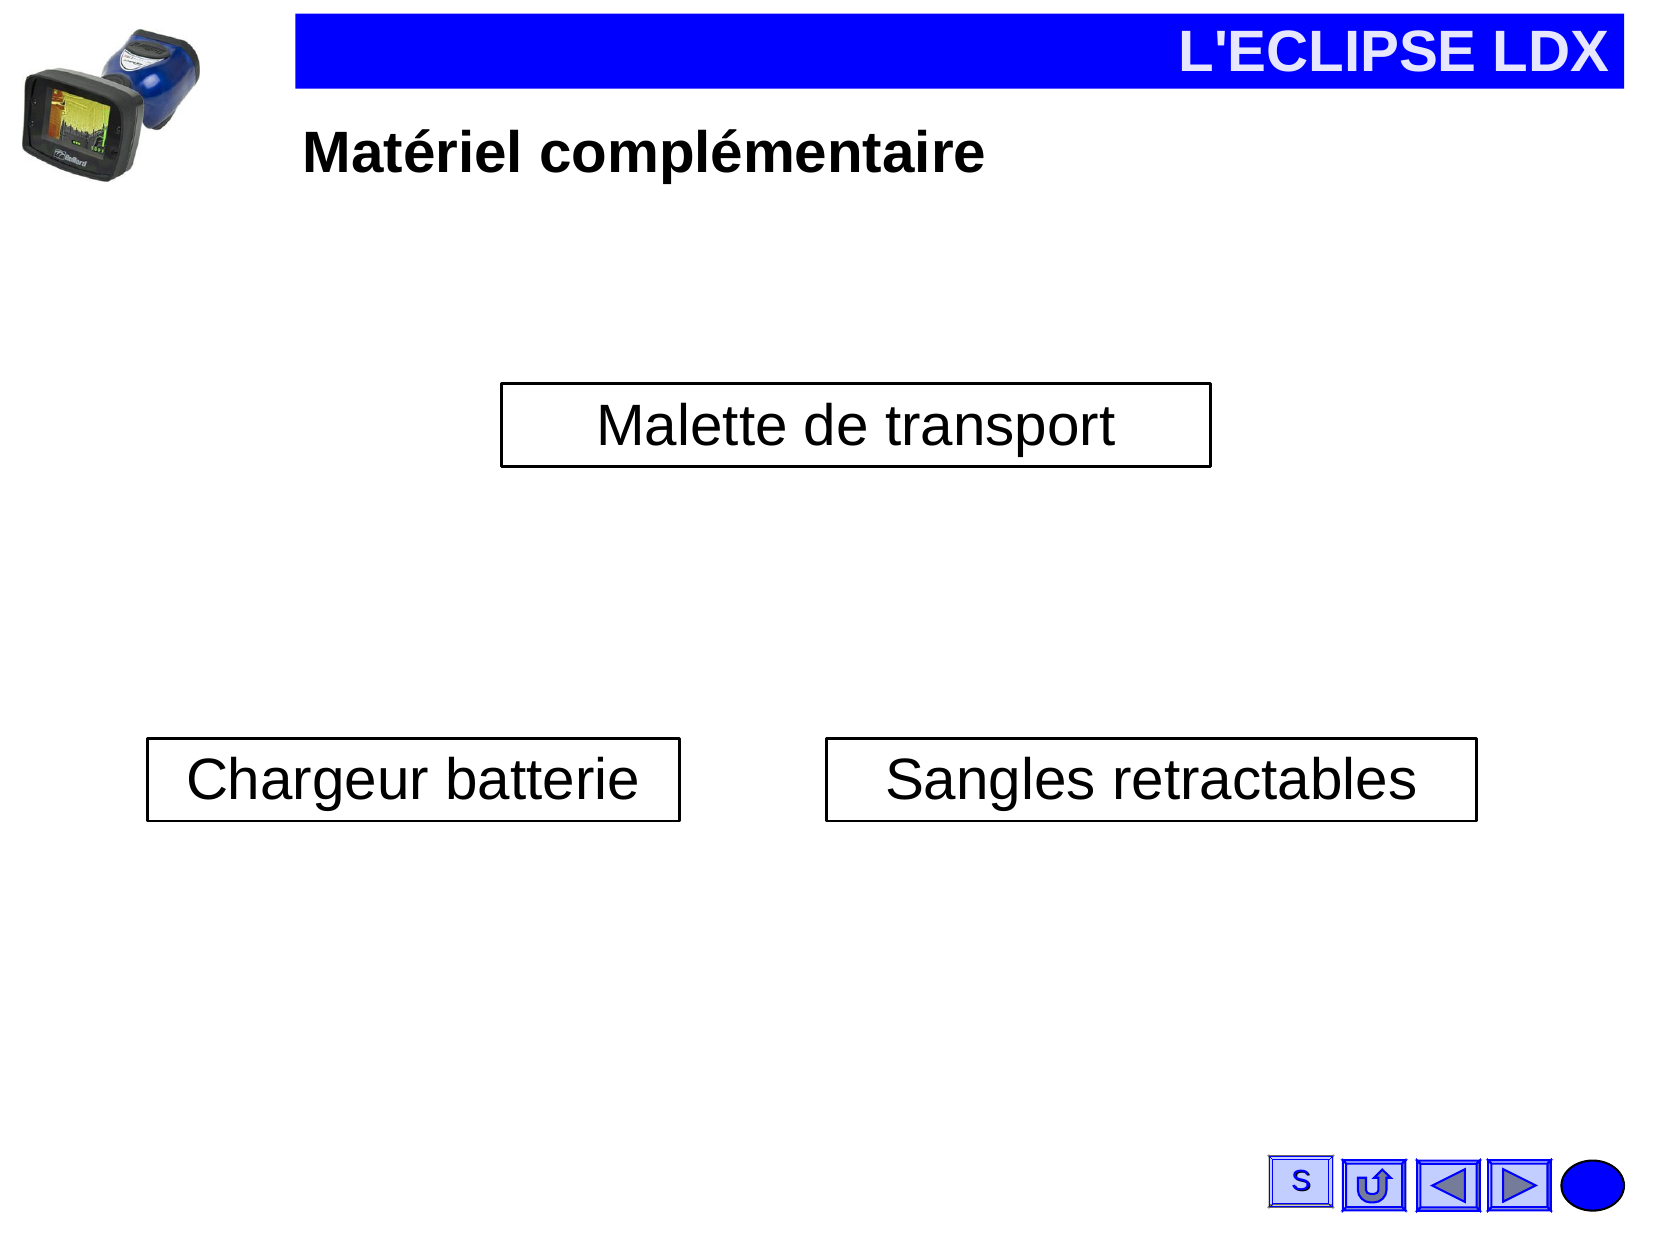

L'ECLIPSE LDX
Matériel complémentaire
Malette de transport
Chargeur batterie
Sangles retractables